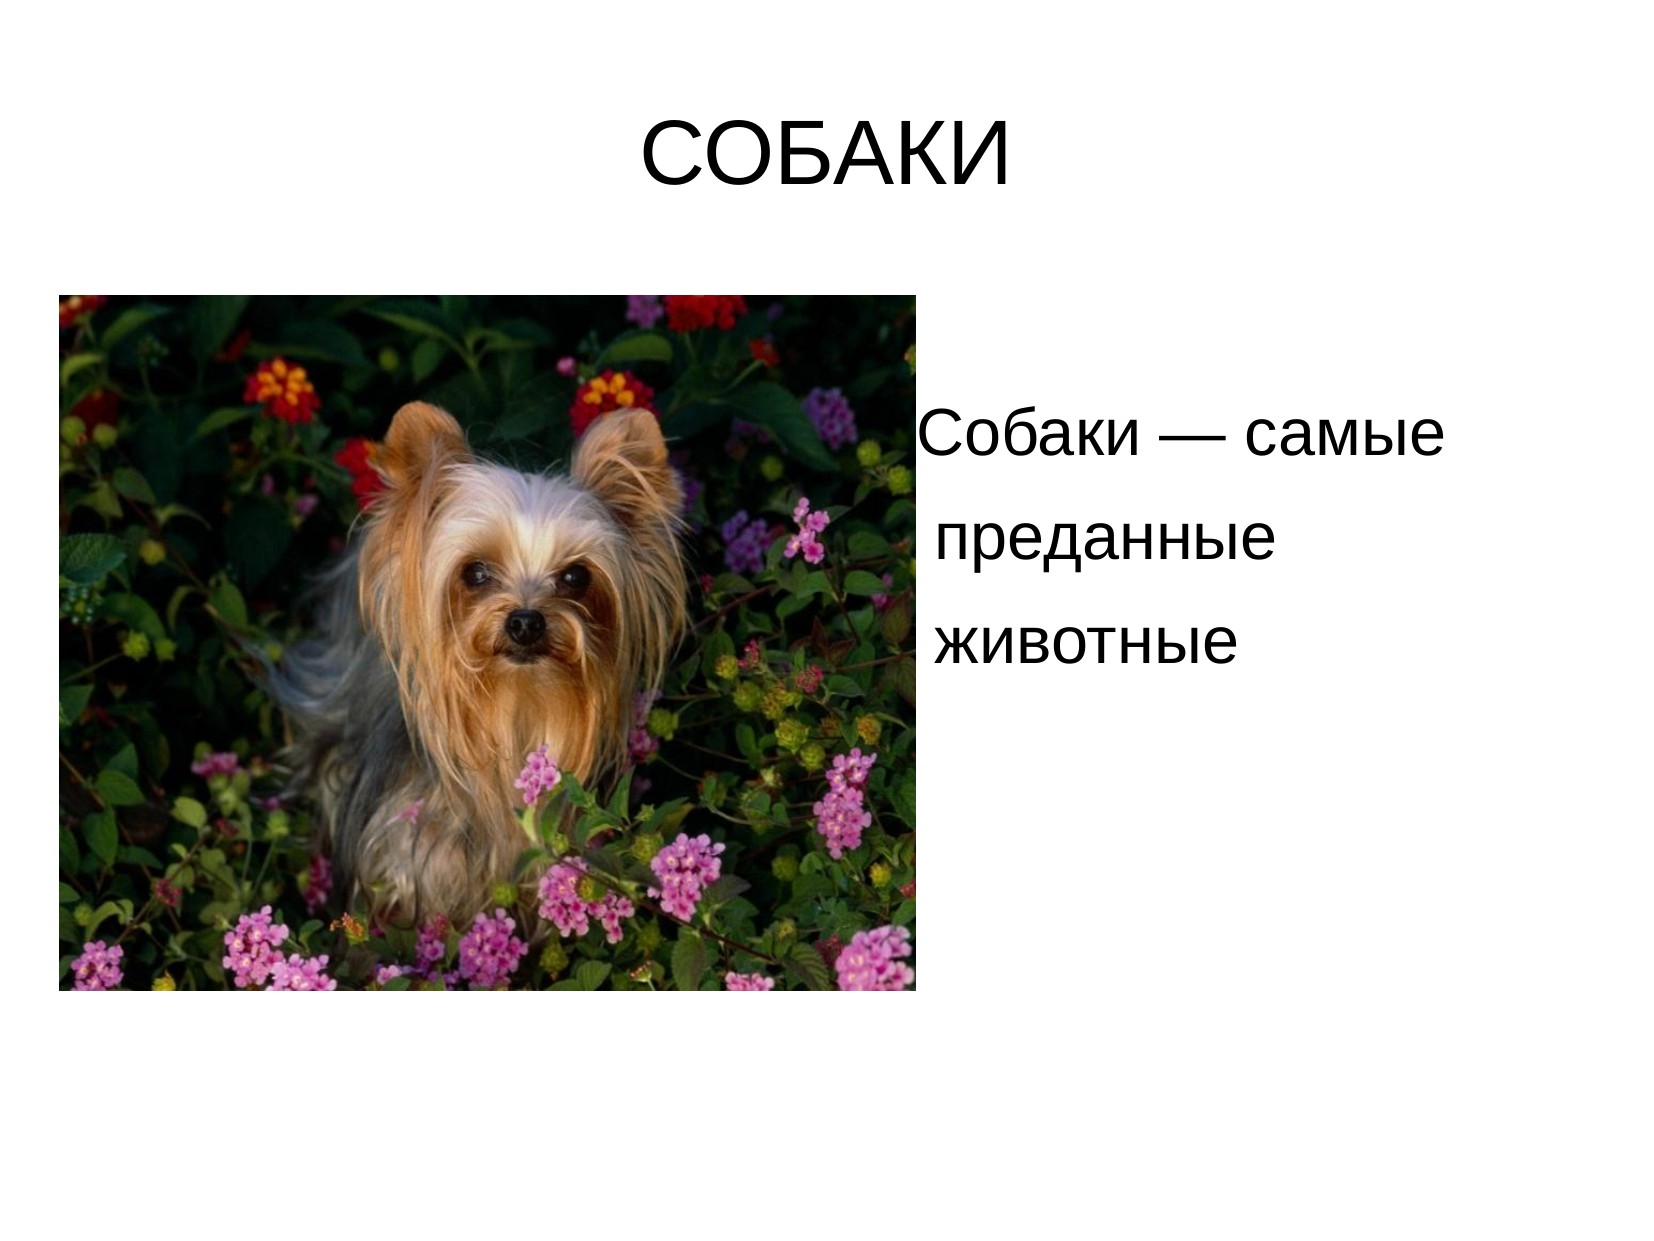

# СОБАКИ
Собаки — самые
 преданные
 животные